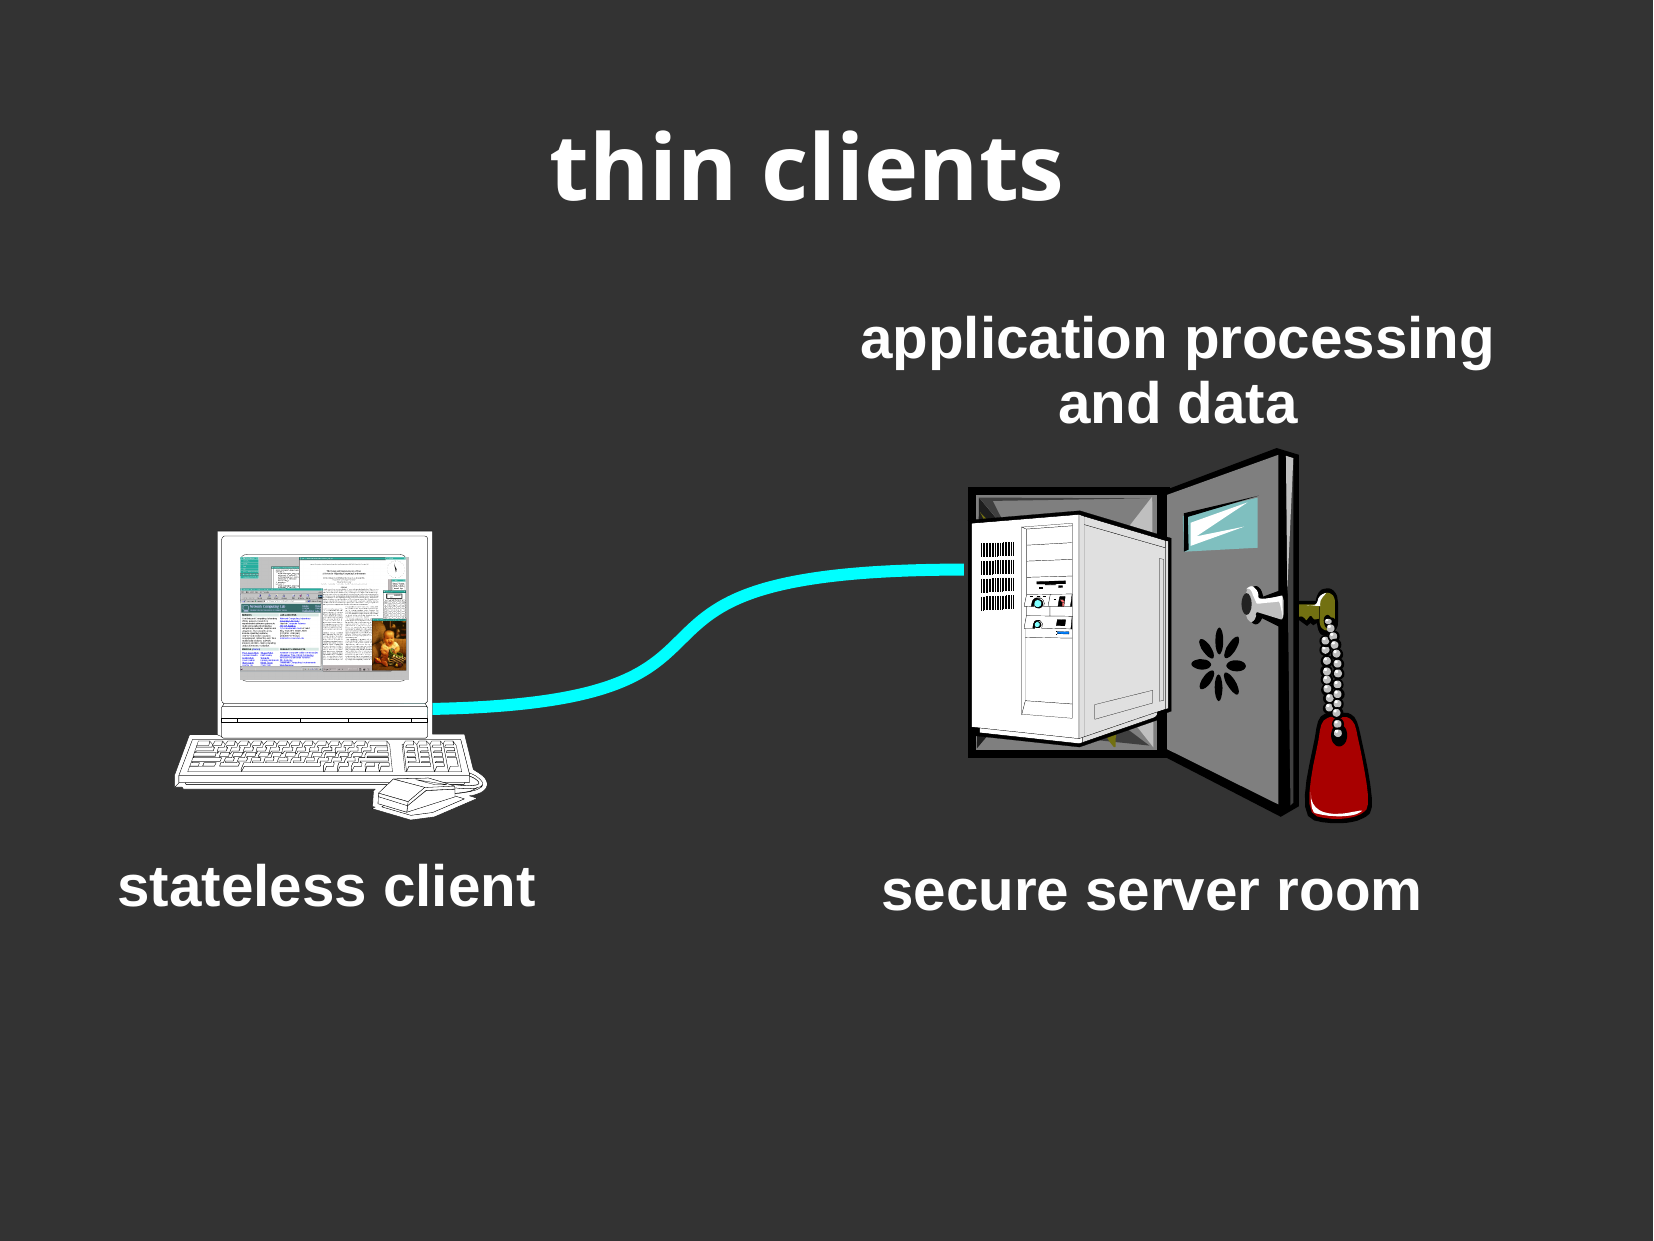

# thin clients
application processing
and data
secure server room
stateless client